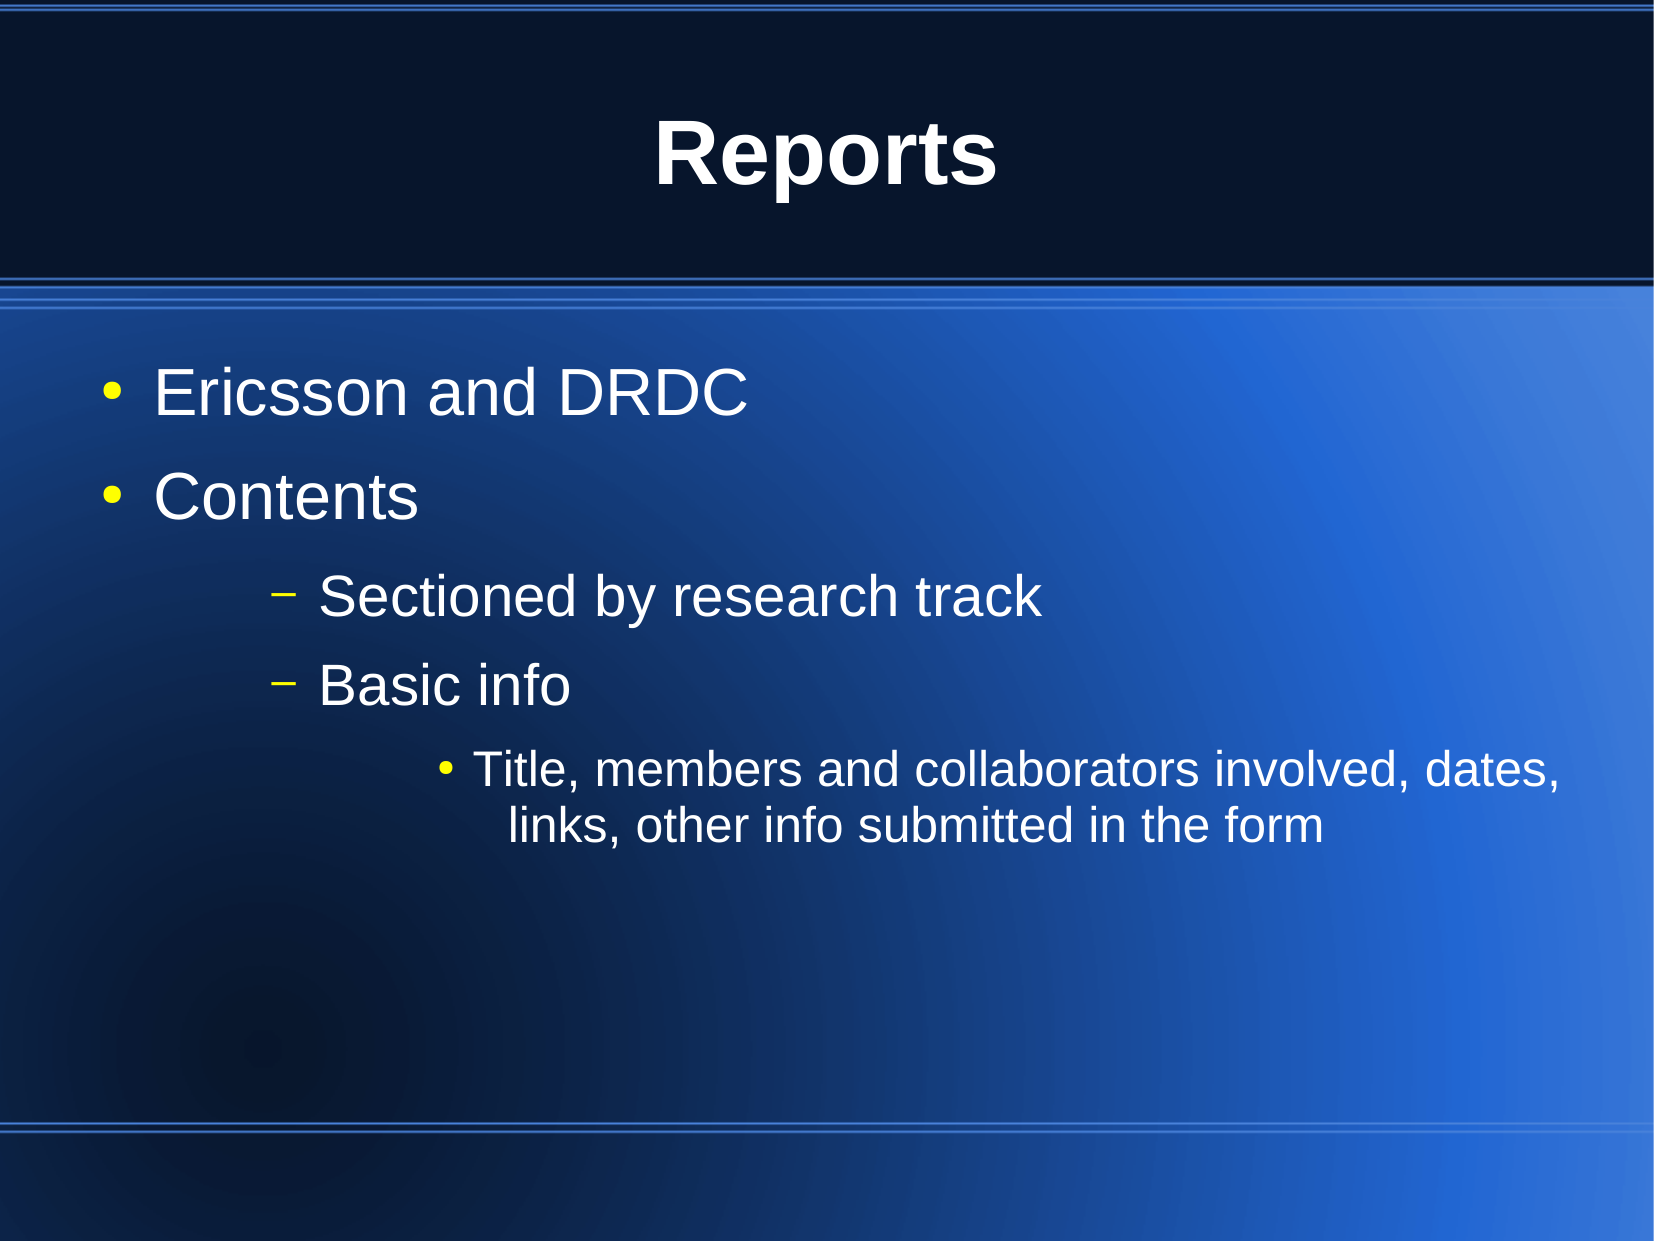

# Reports
Ericsson and DRDC
Contents
Sectioned by research track
Basic info
Title, members and collaborators involved, dates, links, other info submitted in the form